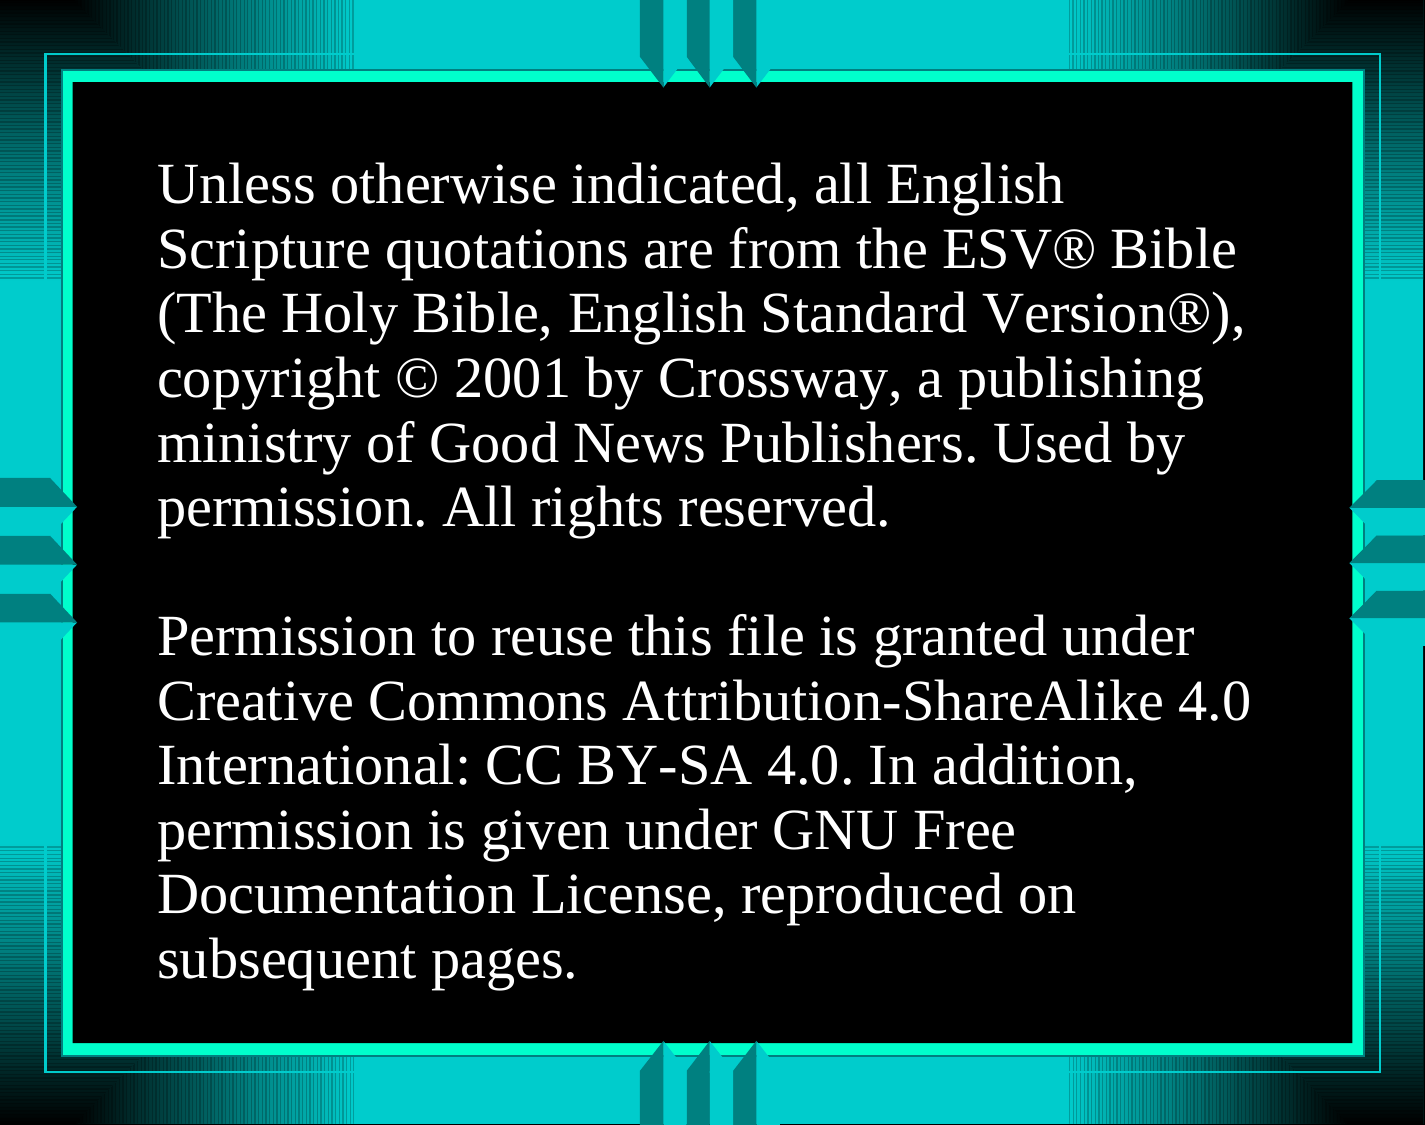

Unless otherwise indicated, all English Scripture quotations are from the ESV® Bible (The Holy Bible, English Standard Version®), copyright © 2001 by Crossway, a publishing ministry of Good News Publishers. Used by permission. All rights reserved.
Permission to reuse this file is granted under Creative Commons Attribution-ShareAlike 4.0 International: CC BY-SA 4.0. In addition, permission is given under GNU Free Documentation License, reproduced on subsequent pages.